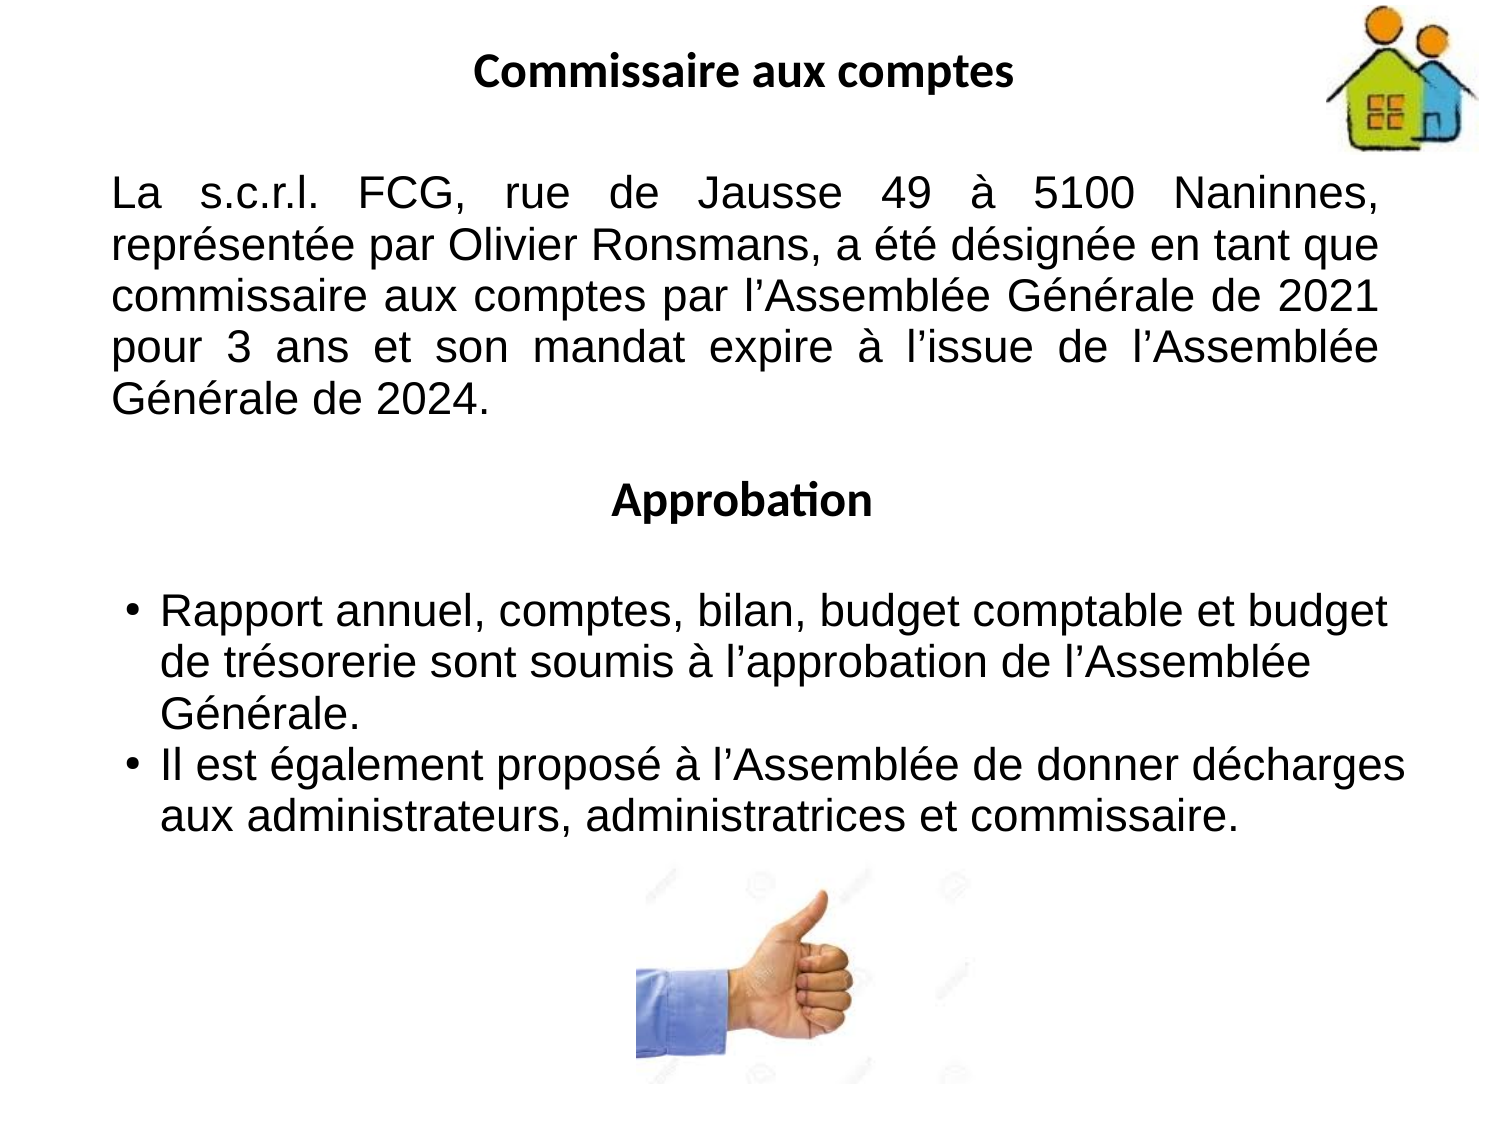

Commissaire aux comptes
La s.c.r.l. FCG, rue de Jausse 49 à 5100 Naninnes, représentée par Olivier Ronsmans, a été désignée en tant que commissaire aux comptes par l’Assemblée Générale de 2021 pour 3 ans et son mandat expire à l’issue de l’Assemblée Générale de 2024.
Approbation
Rapport annuel, comptes, bilan, budget comptable et budget de trésorerie sont soumis à l’approbation de l’Assemblée Générale.
Il est également proposé à l’Assemblée de donner décharges aux administrateurs, administratrices et commissaire.